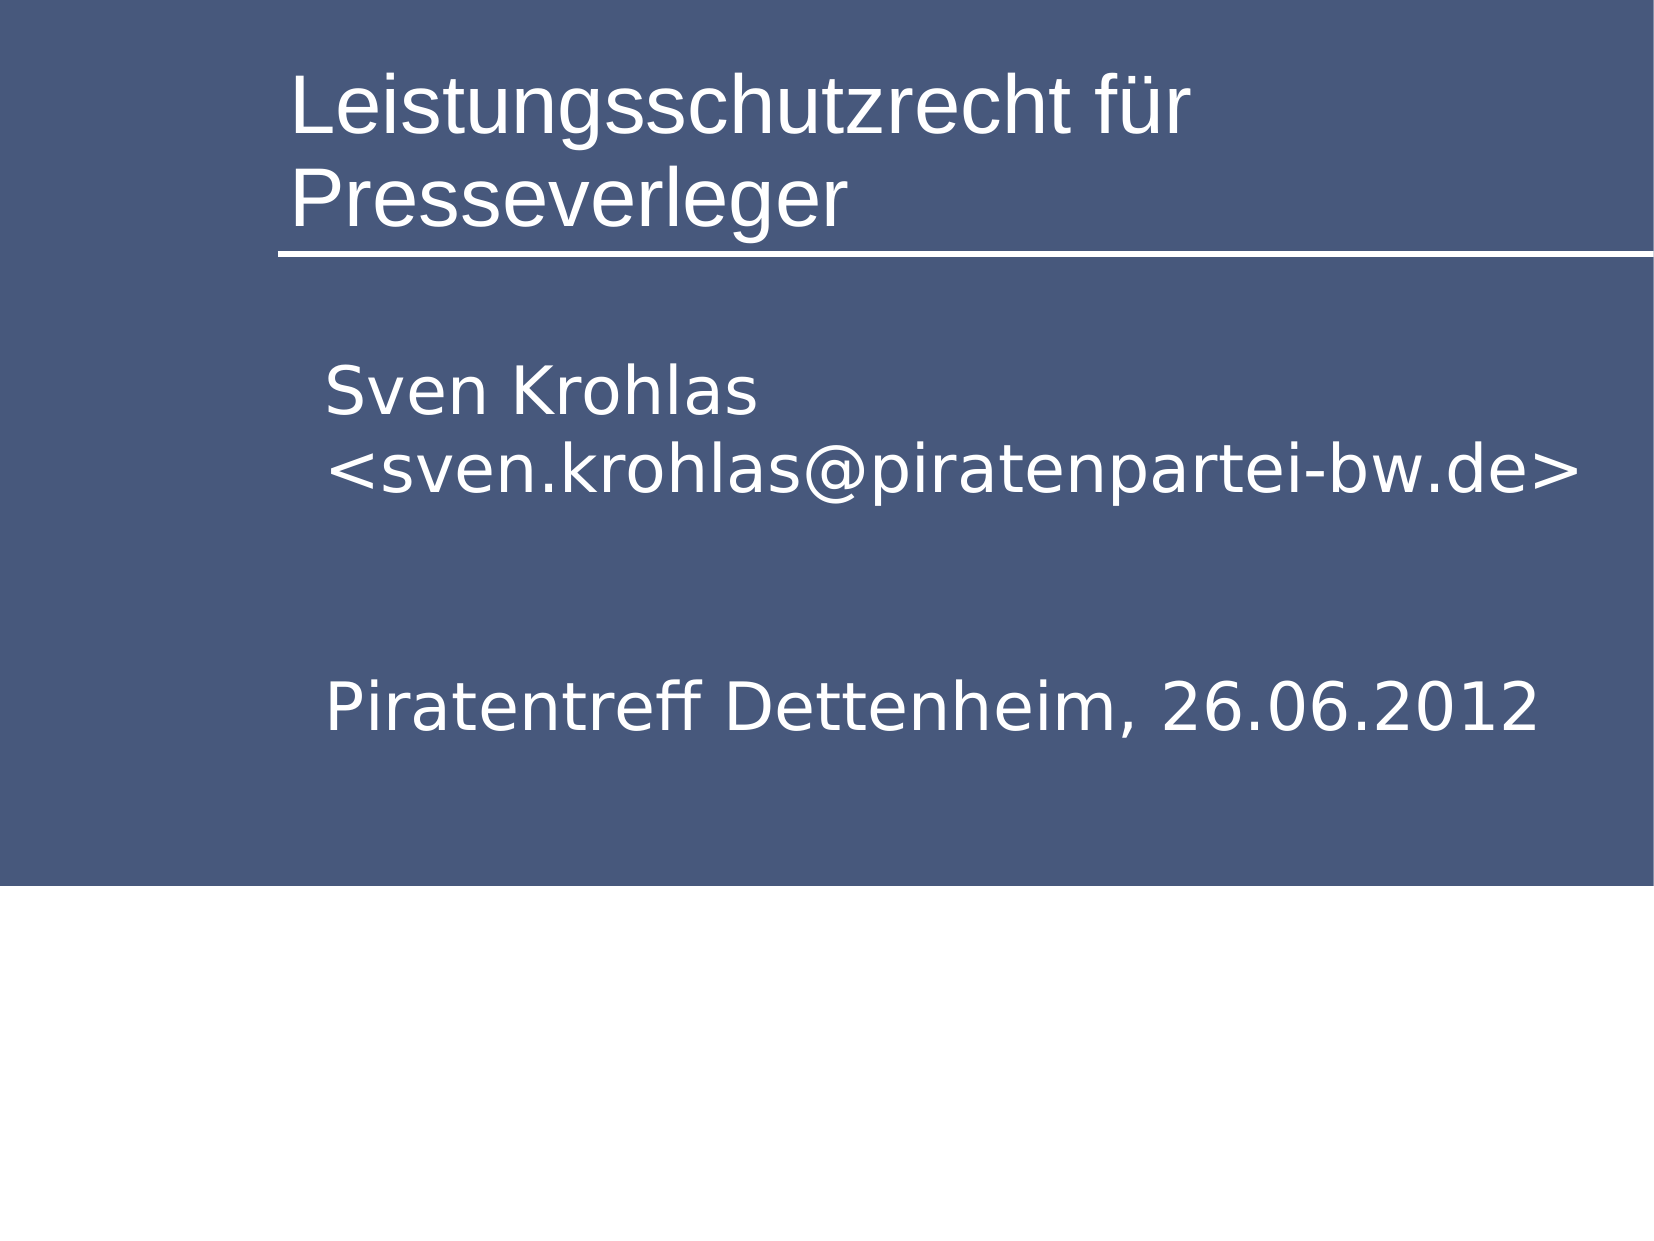

# Leistungsschutzrecht für Presseverleger
Sven Krohlas <sven.krohlas@piratenpartei-bw.de>
Piratentreff Dettenheim, 26.06.2012